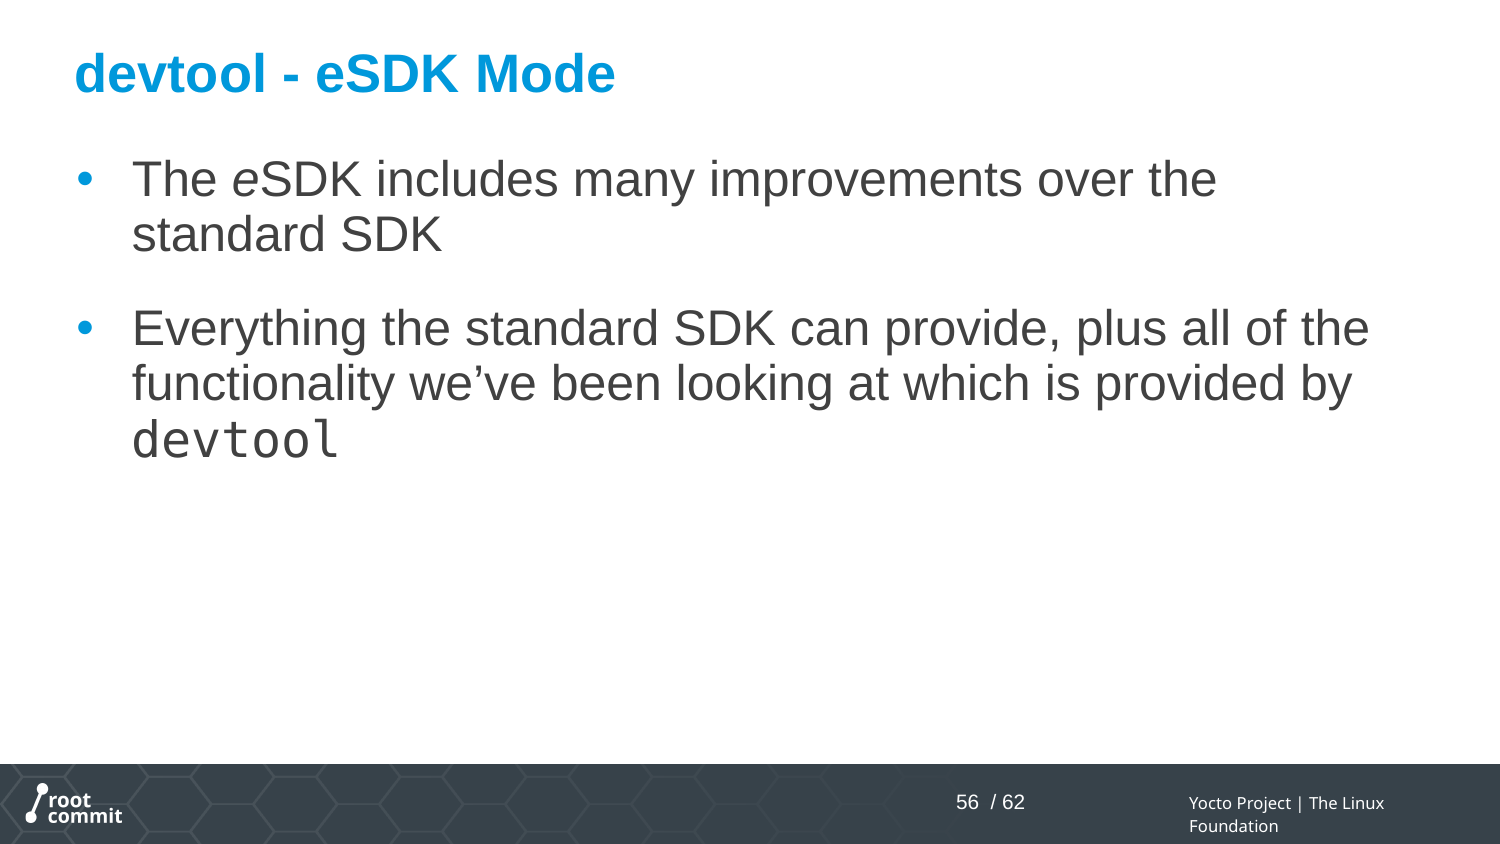

devtool - eSDK Mode
The eSDK includes many improvements over the standard SDK
Everything the standard SDK can provide, plus all of the functionality we’ve been looking at which is provided by devtool